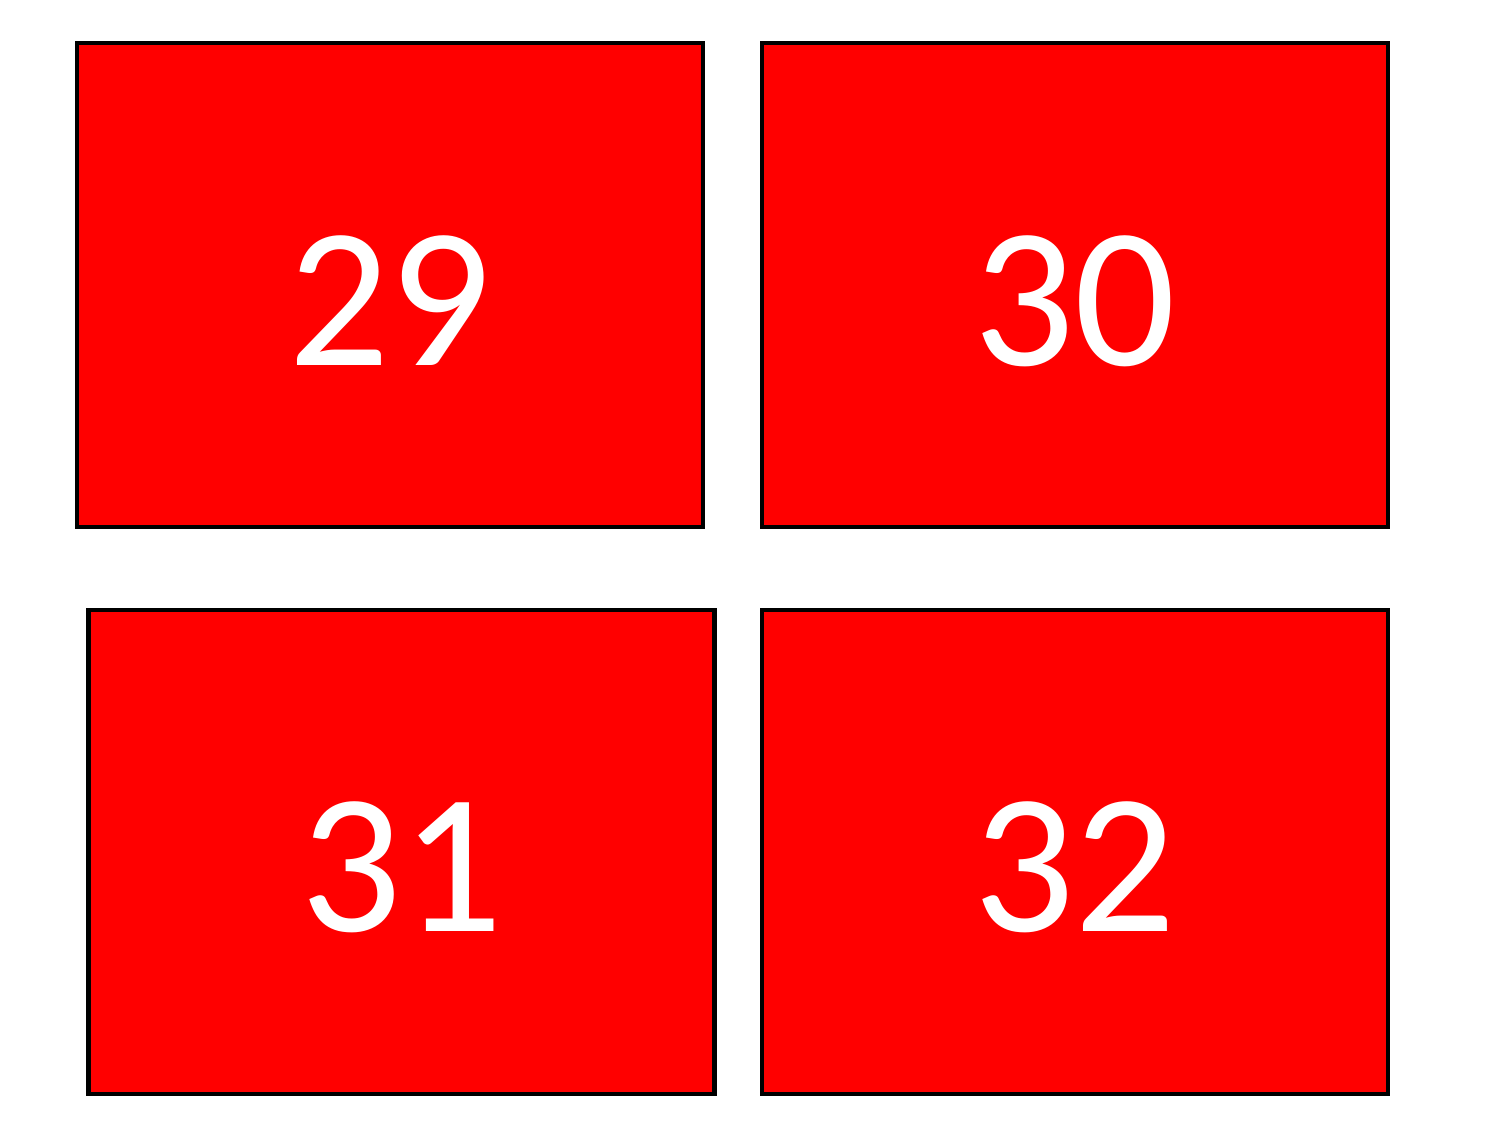

Vyjmenuj dvě základní části atomu.
29
Jaké částice jsou v obalu atomu a jaký mají elektrický náboj?
30
Jaké částice jsou
v jádru atomu a jaký mají náboj?
31
Proč je atom elektricky neutrální?
32